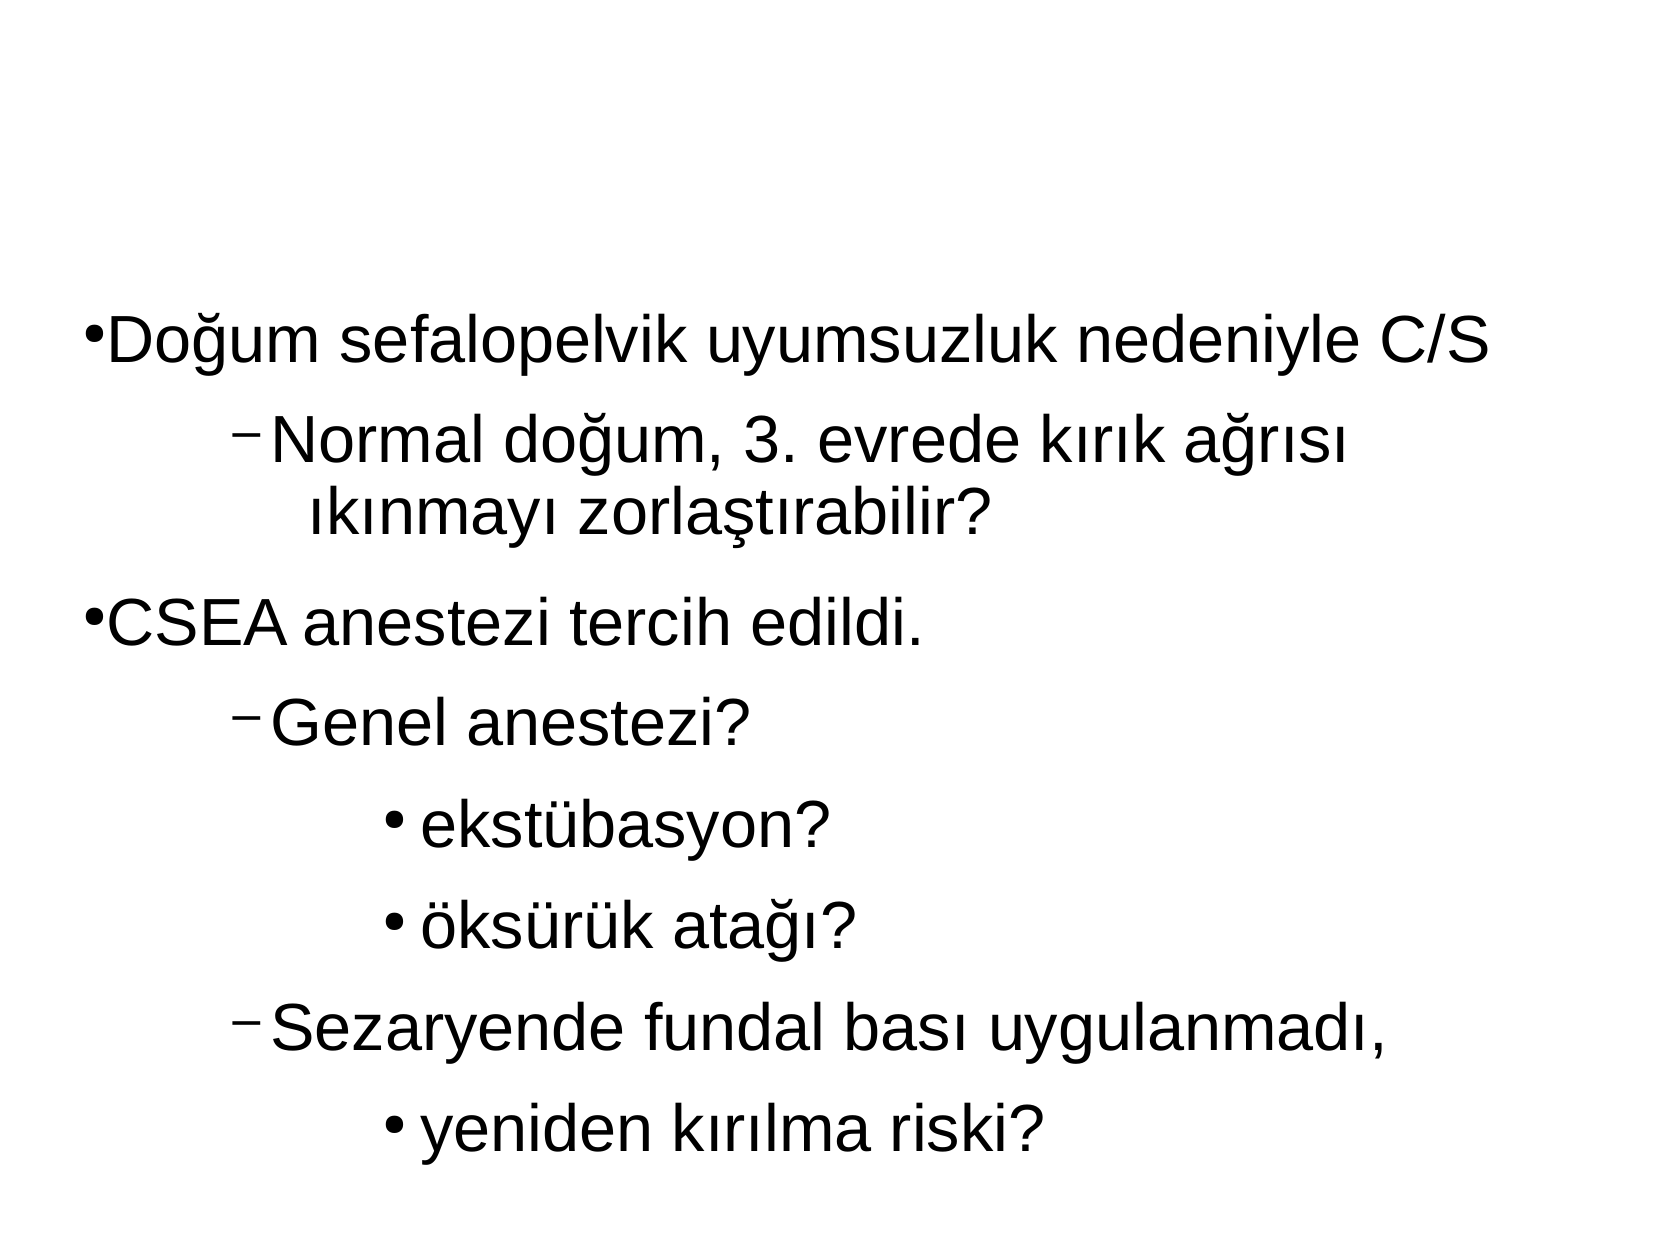

#
Doğum sefalopelvik uyumsuzluk nedeniyle C/S
Normal doğum, 3. evrede kırık ağrısı ıkınmayı zorlaştırabilir?
CSEA anestezi tercih edildi.
Genel anestezi?
ekstübasyon?
öksürük atağı?
Sezaryende fundal bası uygulanmadı,
yeniden kırılma riski?